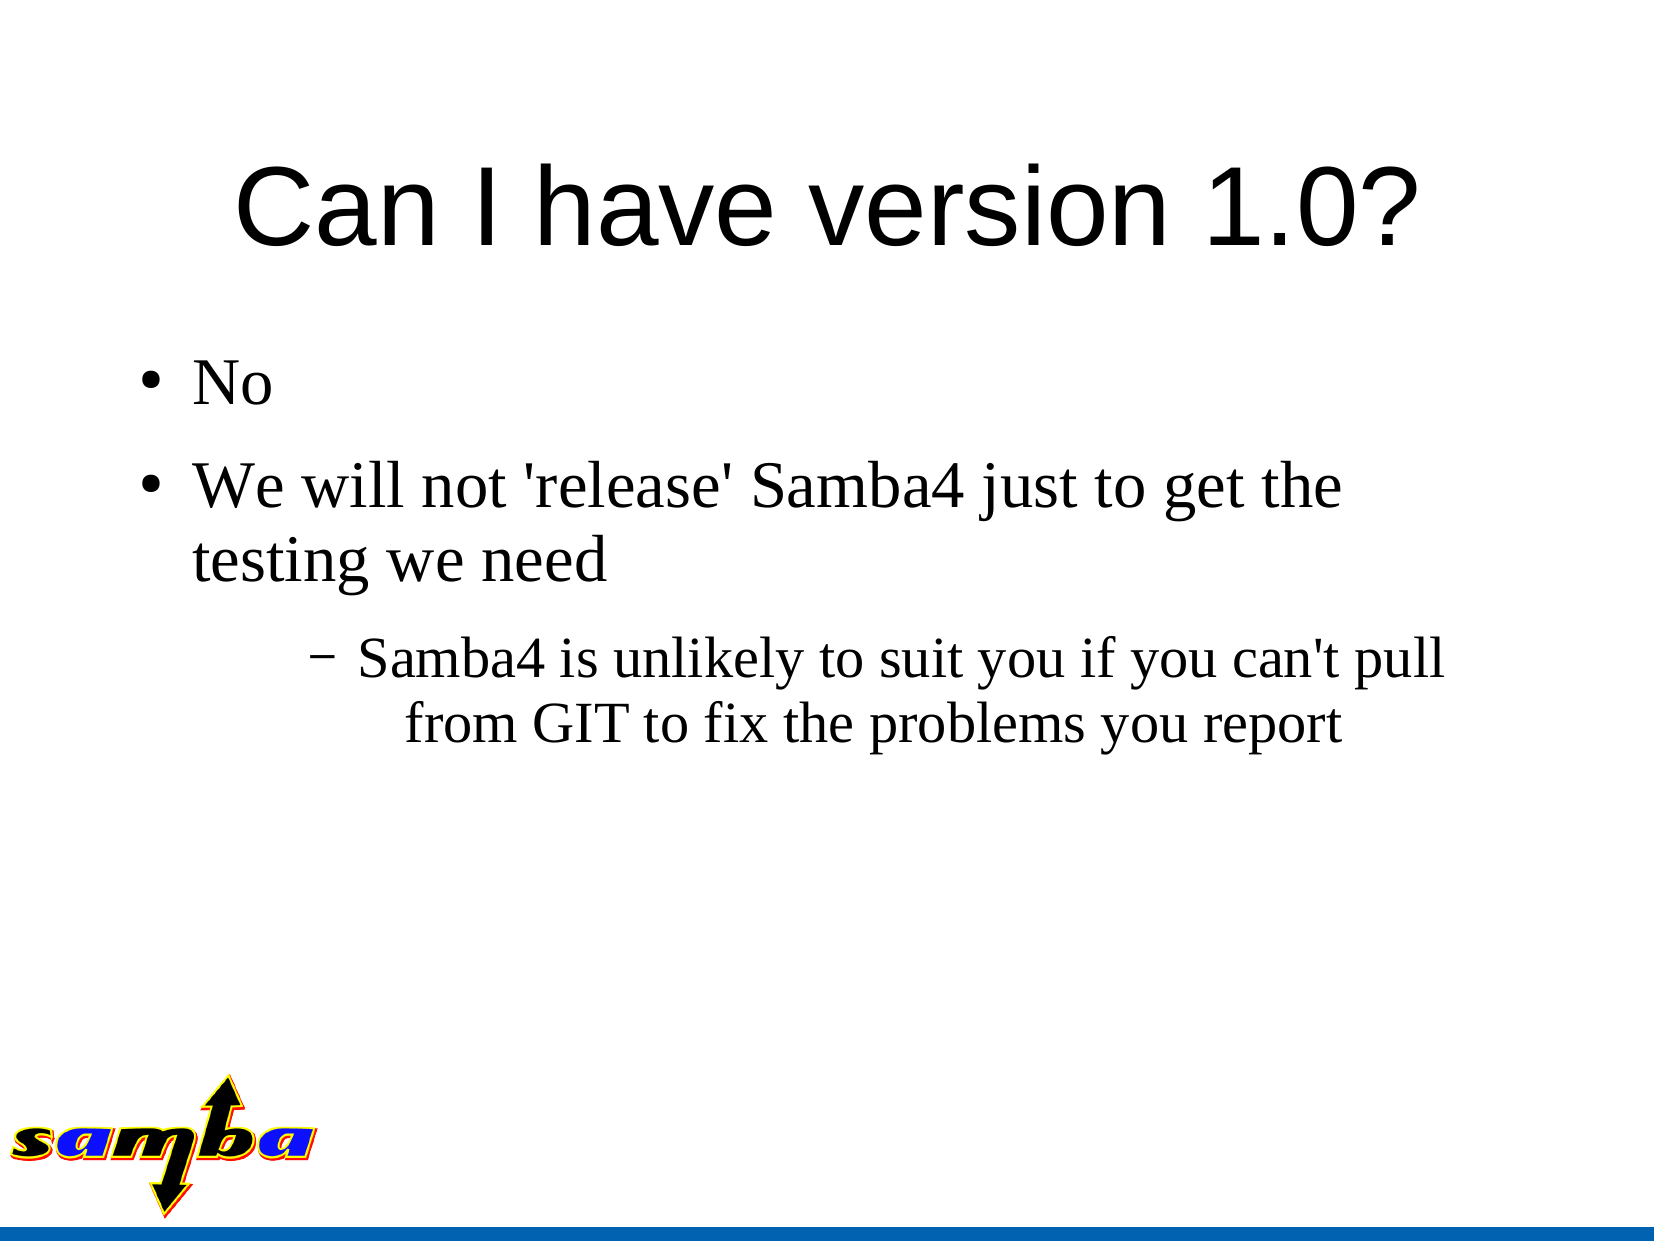

# Can I have version 1.0?
No
We will not 'release' Samba4 just to get the testing we need
Samba4 is unlikely to suit you if you can't pull from GIT to fix the problems you report